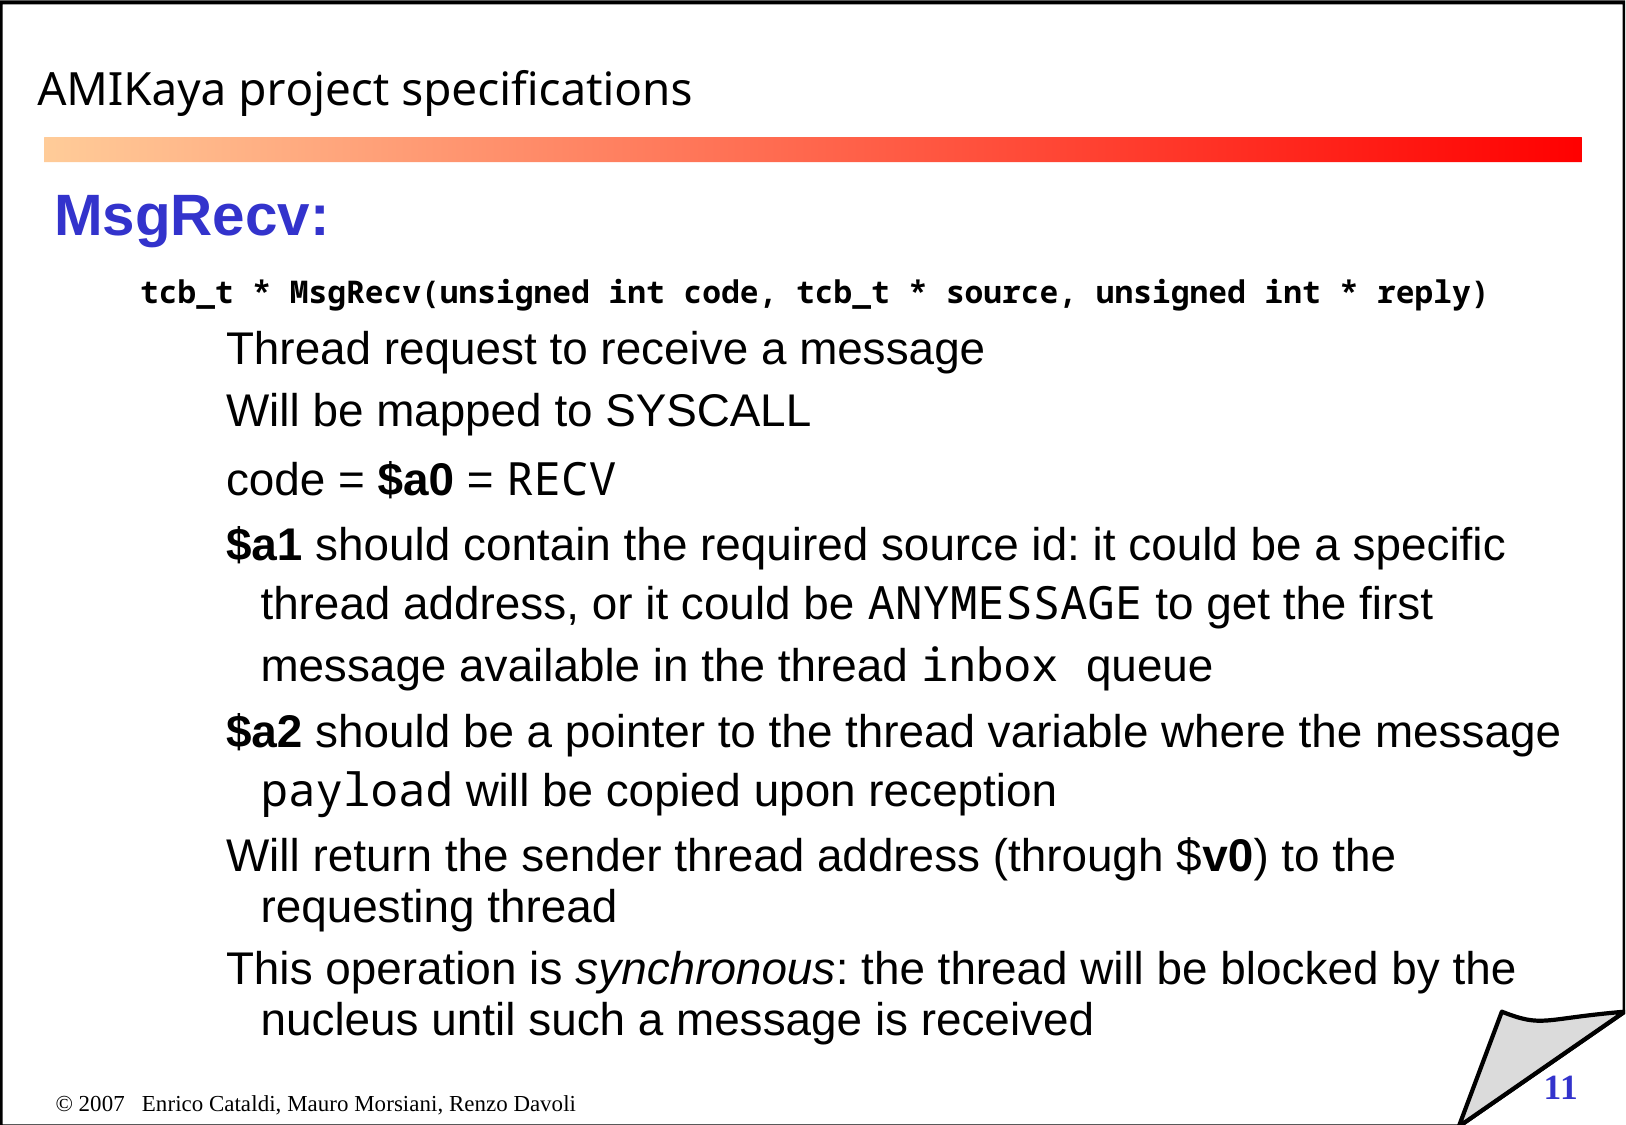

# AMIKaya project specifications
MsgRecv:
tcb_t * MsgRecv(unsigned int code, tcb_t * source, unsigned int * reply)
Thread request to receive a message
Will be mapped to SYSCALL
code = $a0 = RECV
$a1 should contain the required source id: it could be a specific thread address, or it could be ANYMESSAGE to get the first message available in the thread inbox queue
$a2 should be a pointer to the thread variable where the message payload will be copied upon reception
Will return the sender thread address (through $v0) to the requesting thread
This operation is synchronous: the thread will be blocked by the nucleus until such a message is received